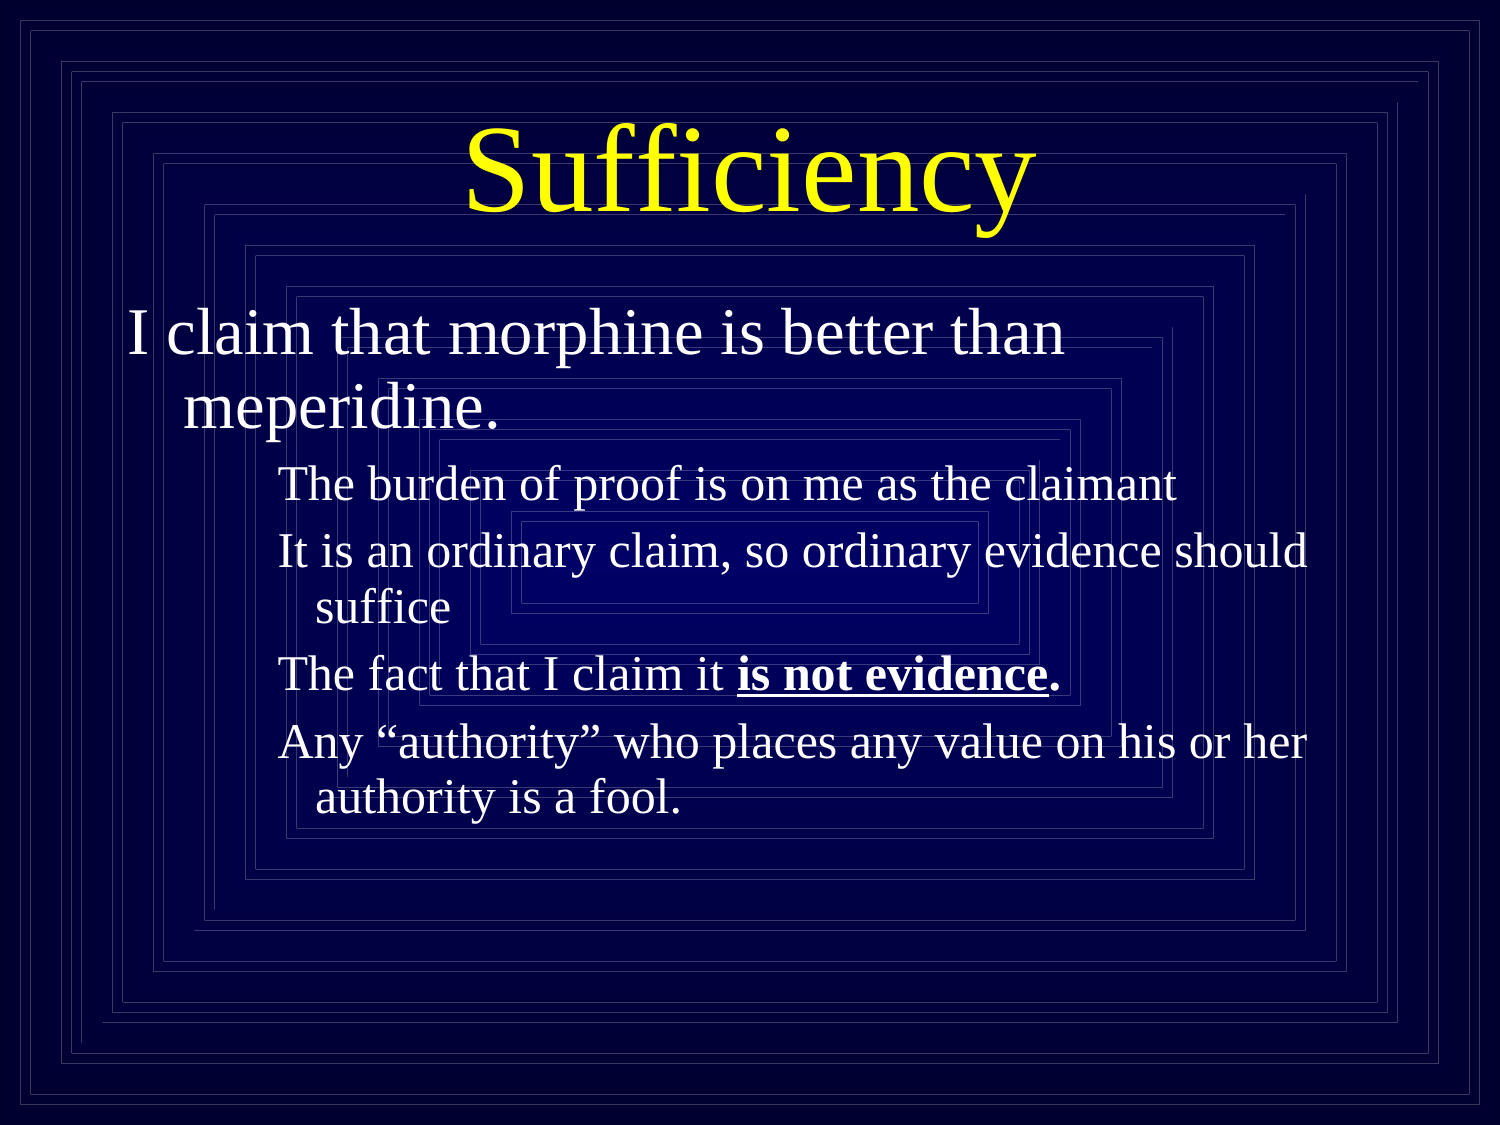

# Sufficiency
I claim that morphine is better than meperidine.
The burden of proof is on me as the claimant
It is an ordinary claim, so ordinary evidence should suffice
The fact that I claim it is not evidence.
Any “authority” who places any value on his or her authority is a fool.